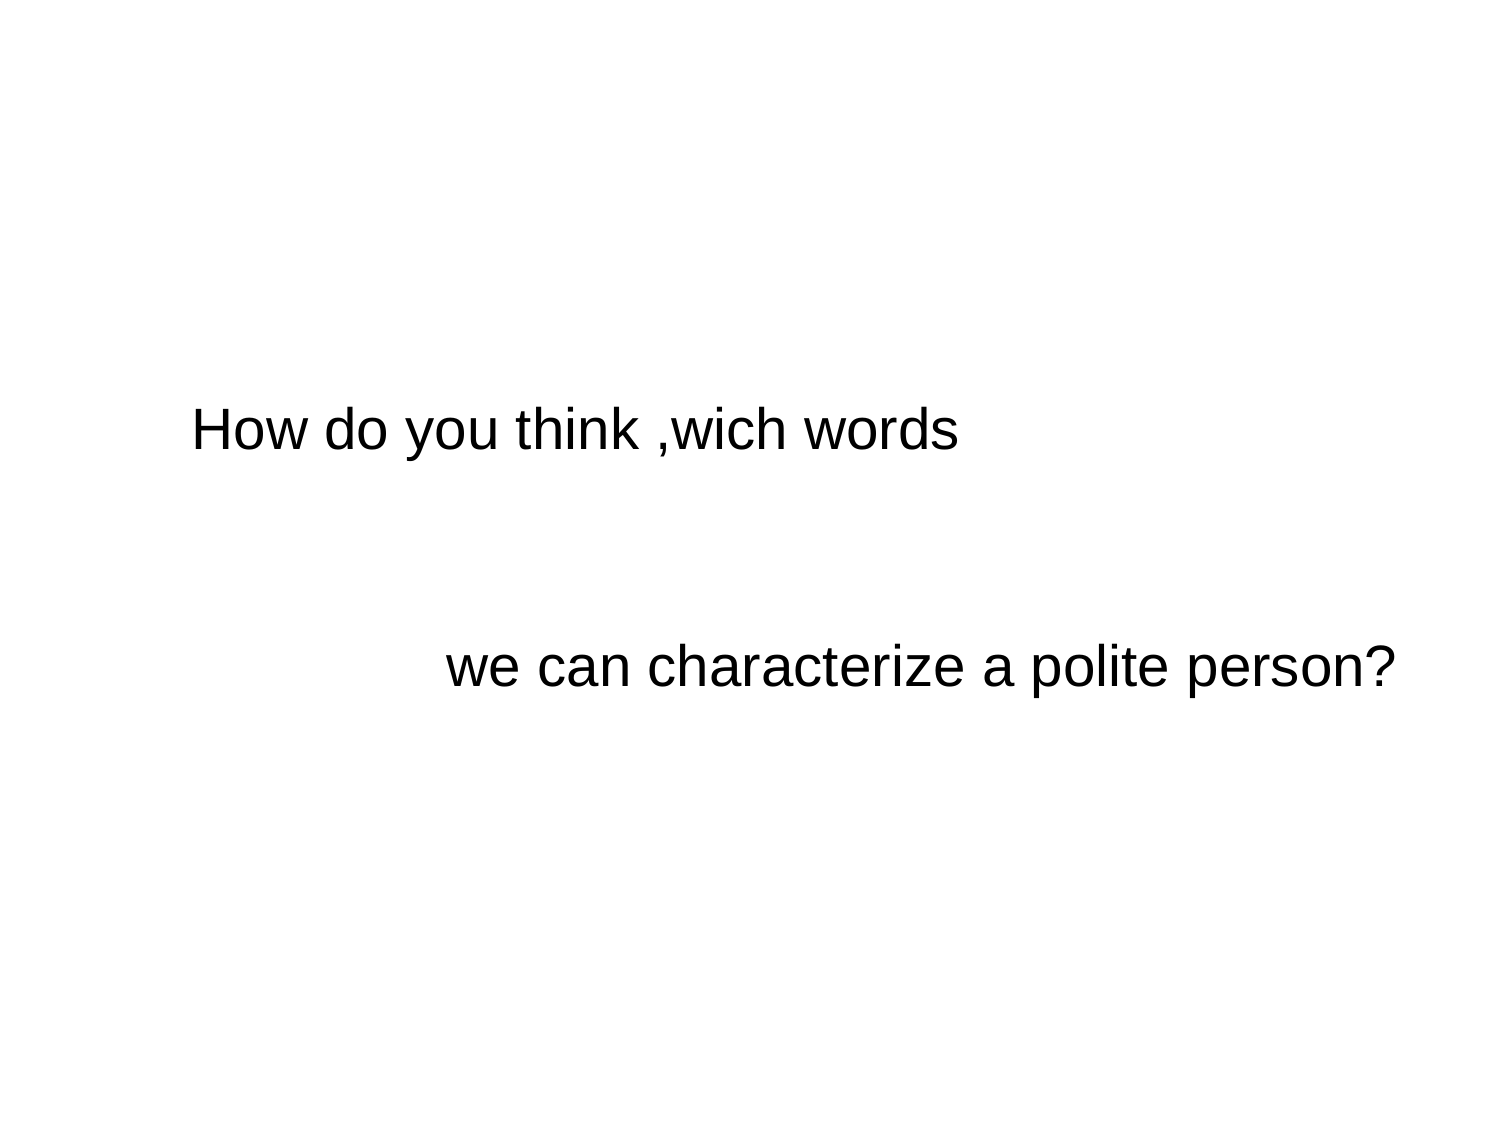

How do you think ,wich words
we can characterize a polite person?